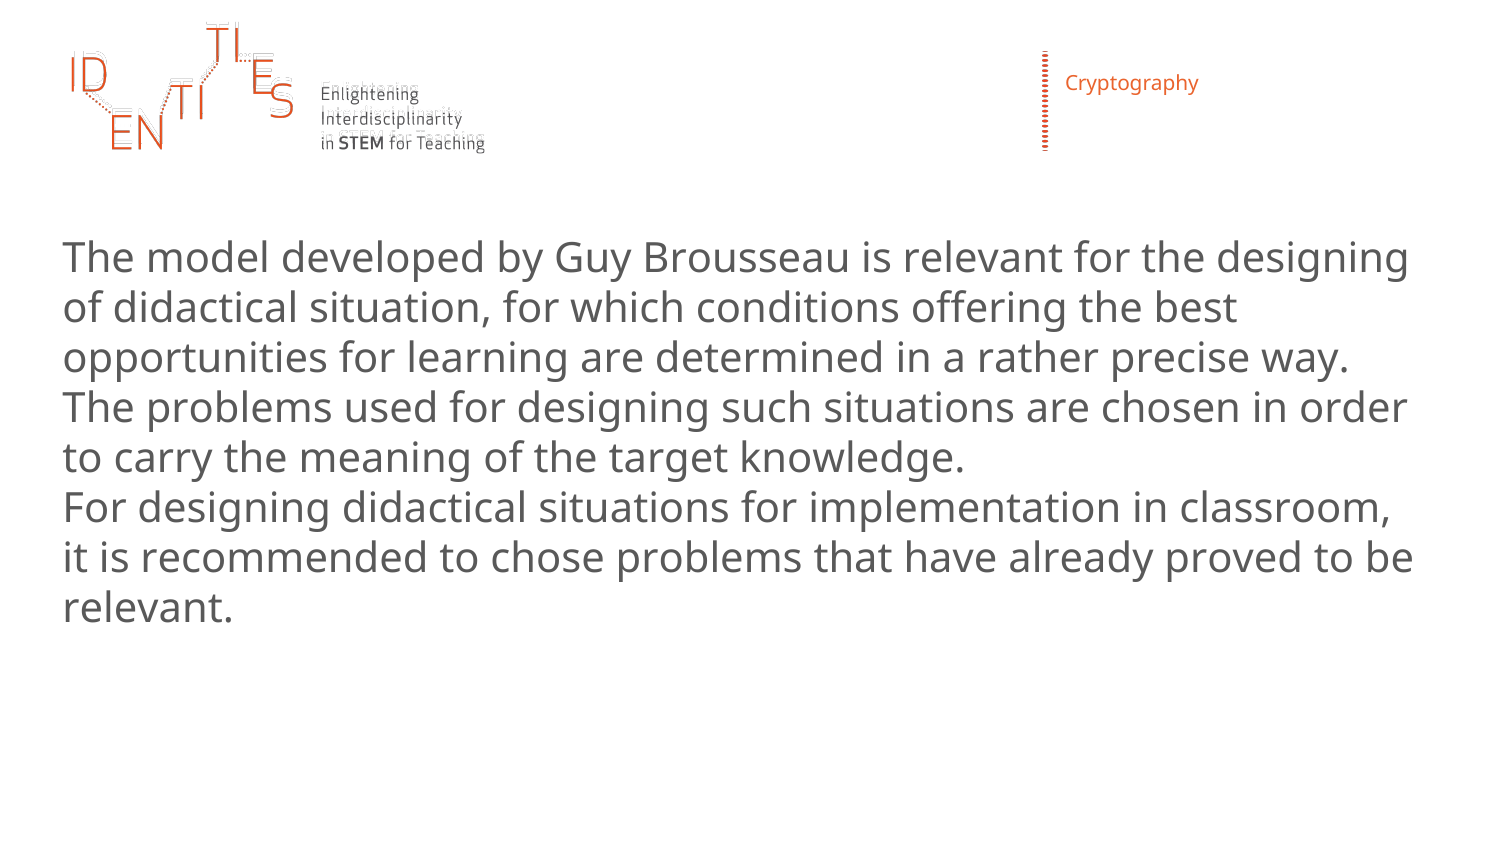

Cryptography
The model developed by Guy Brousseau is relevant for the designing of didactical situation, for which conditions offering the best opportunities for learning are determined in a rather precise way.
The problems used for designing such situations are chosen in order to carry the meaning of the target knowledge.
For designing didactical situations for implementation in classroom, it is recommended to chose problems that have already proved to be relevant.